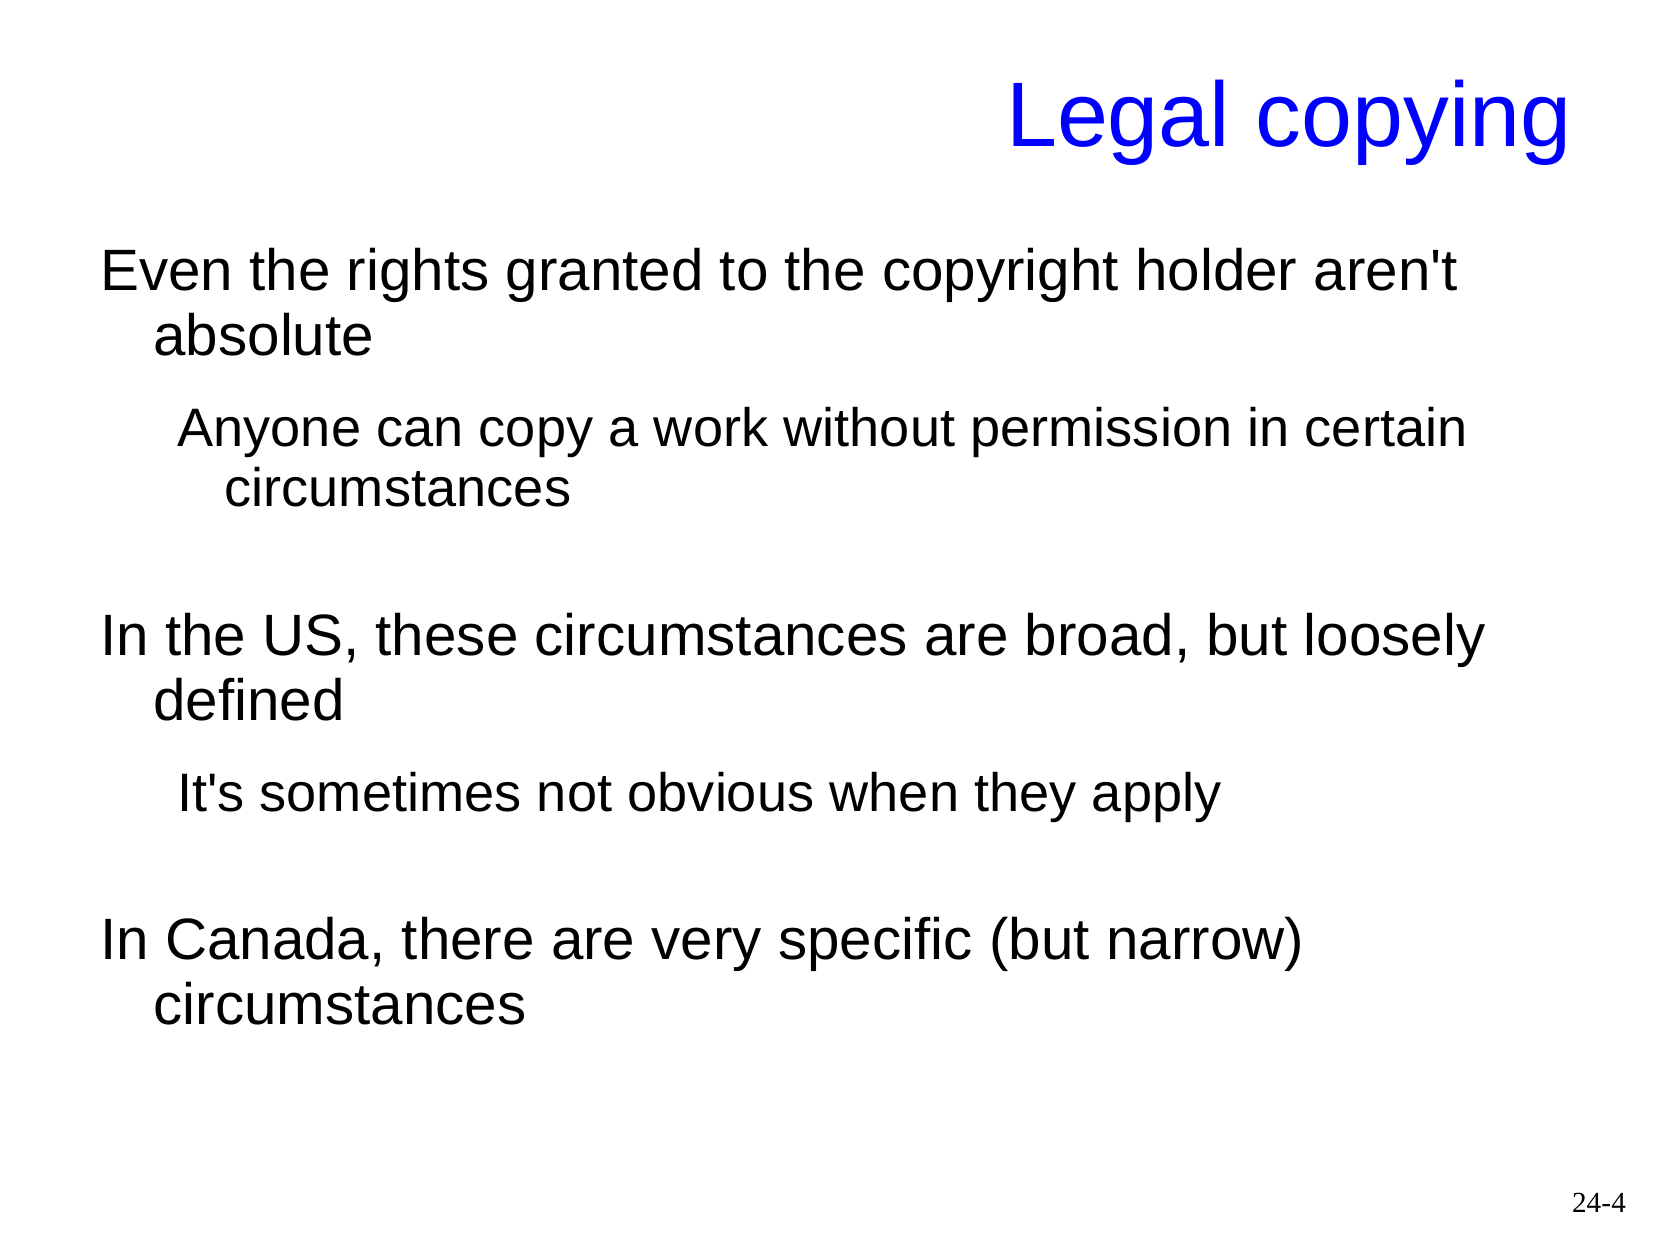

# Legal copying
Even the rights granted to the copyright holder aren't absolute
Anyone can copy a work without permission in certain circumstances
In the US, these circumstances are broad, but loosely defined
It's sometimes not obvious when they apply
In Canada, there are very specific (but narrow) circumstances